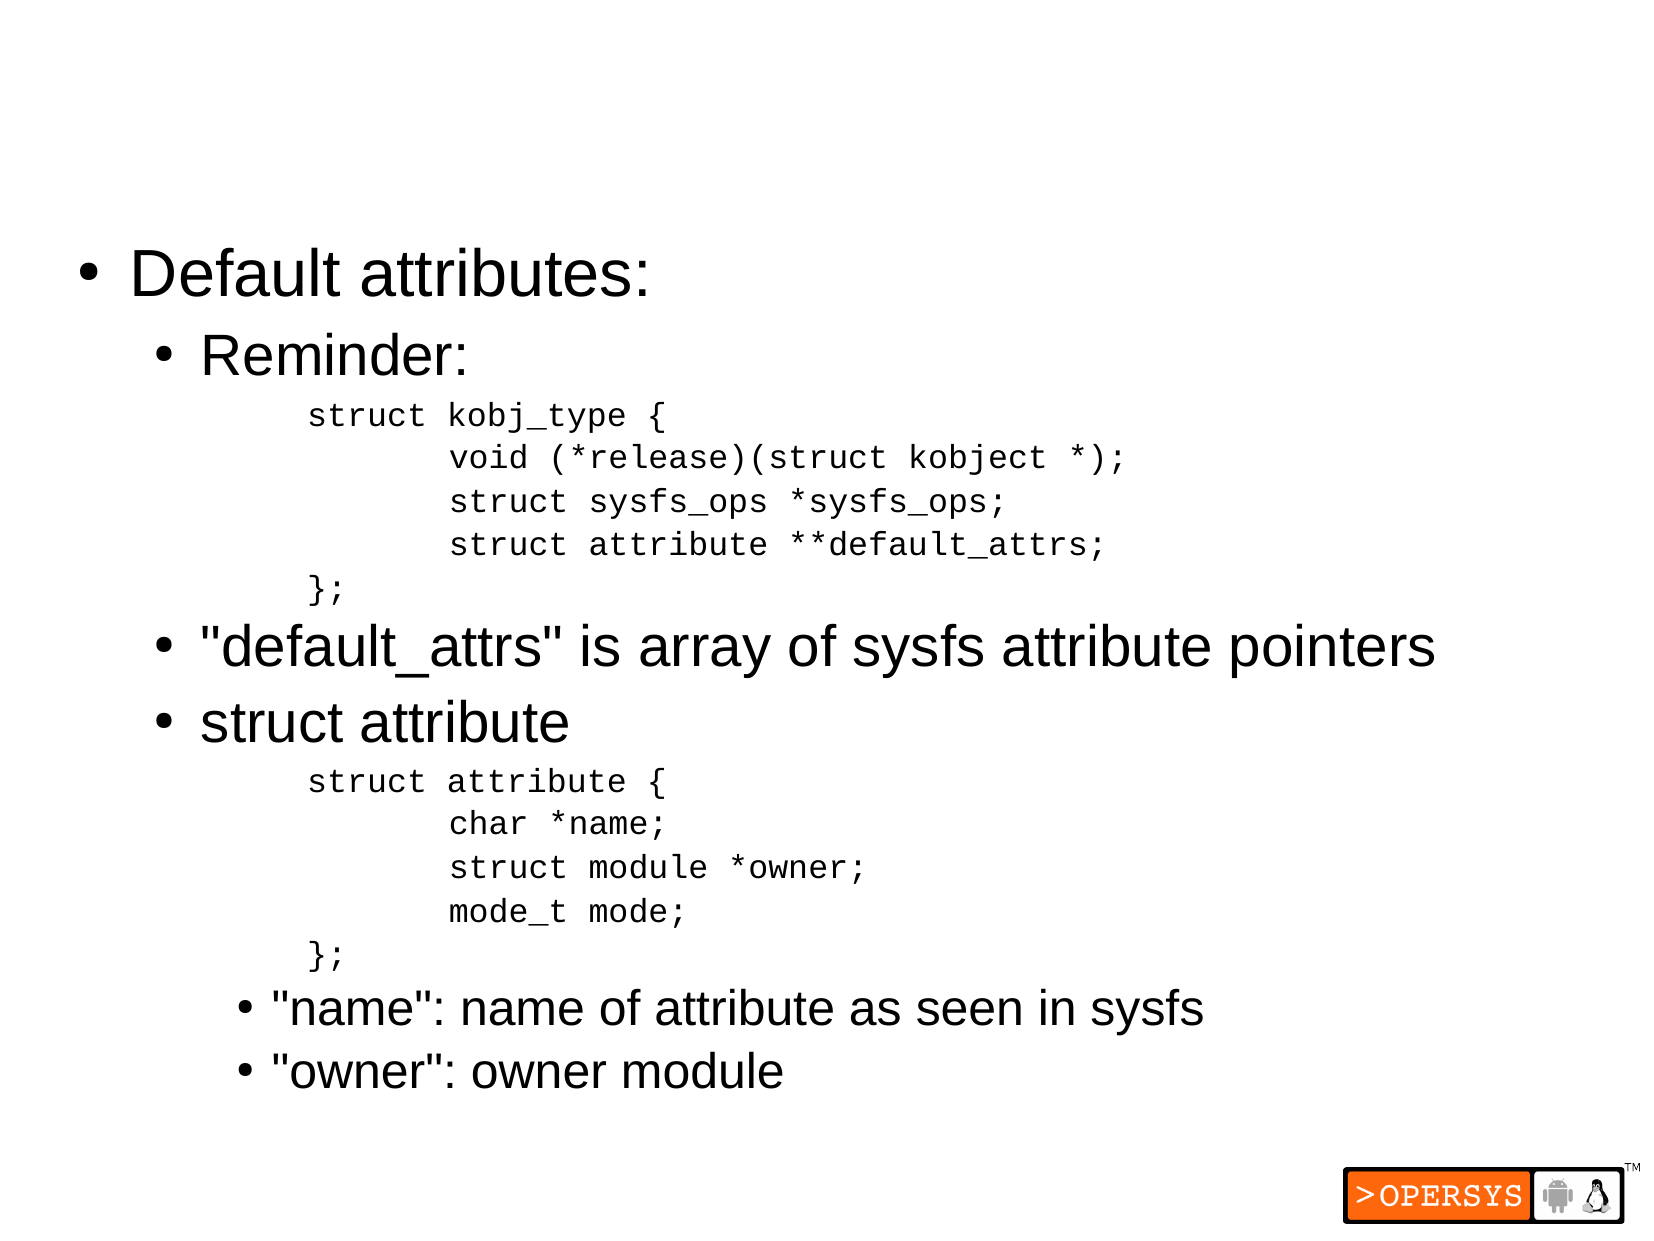

# Default attributes:
Reminder:
struct kobj_type {
void (*release)(struct kobject *);
struct sysfs_ops *sysfs_ops;
struct attribute **default_attrs;
};
"default_attrs" is array of sysfs attribute pointers
struct attribute
struct attribute {
char *name;
struct module *owner;
mode_t mode;
};
"name": name of attribute as seen in sysfs
"owner": owner module